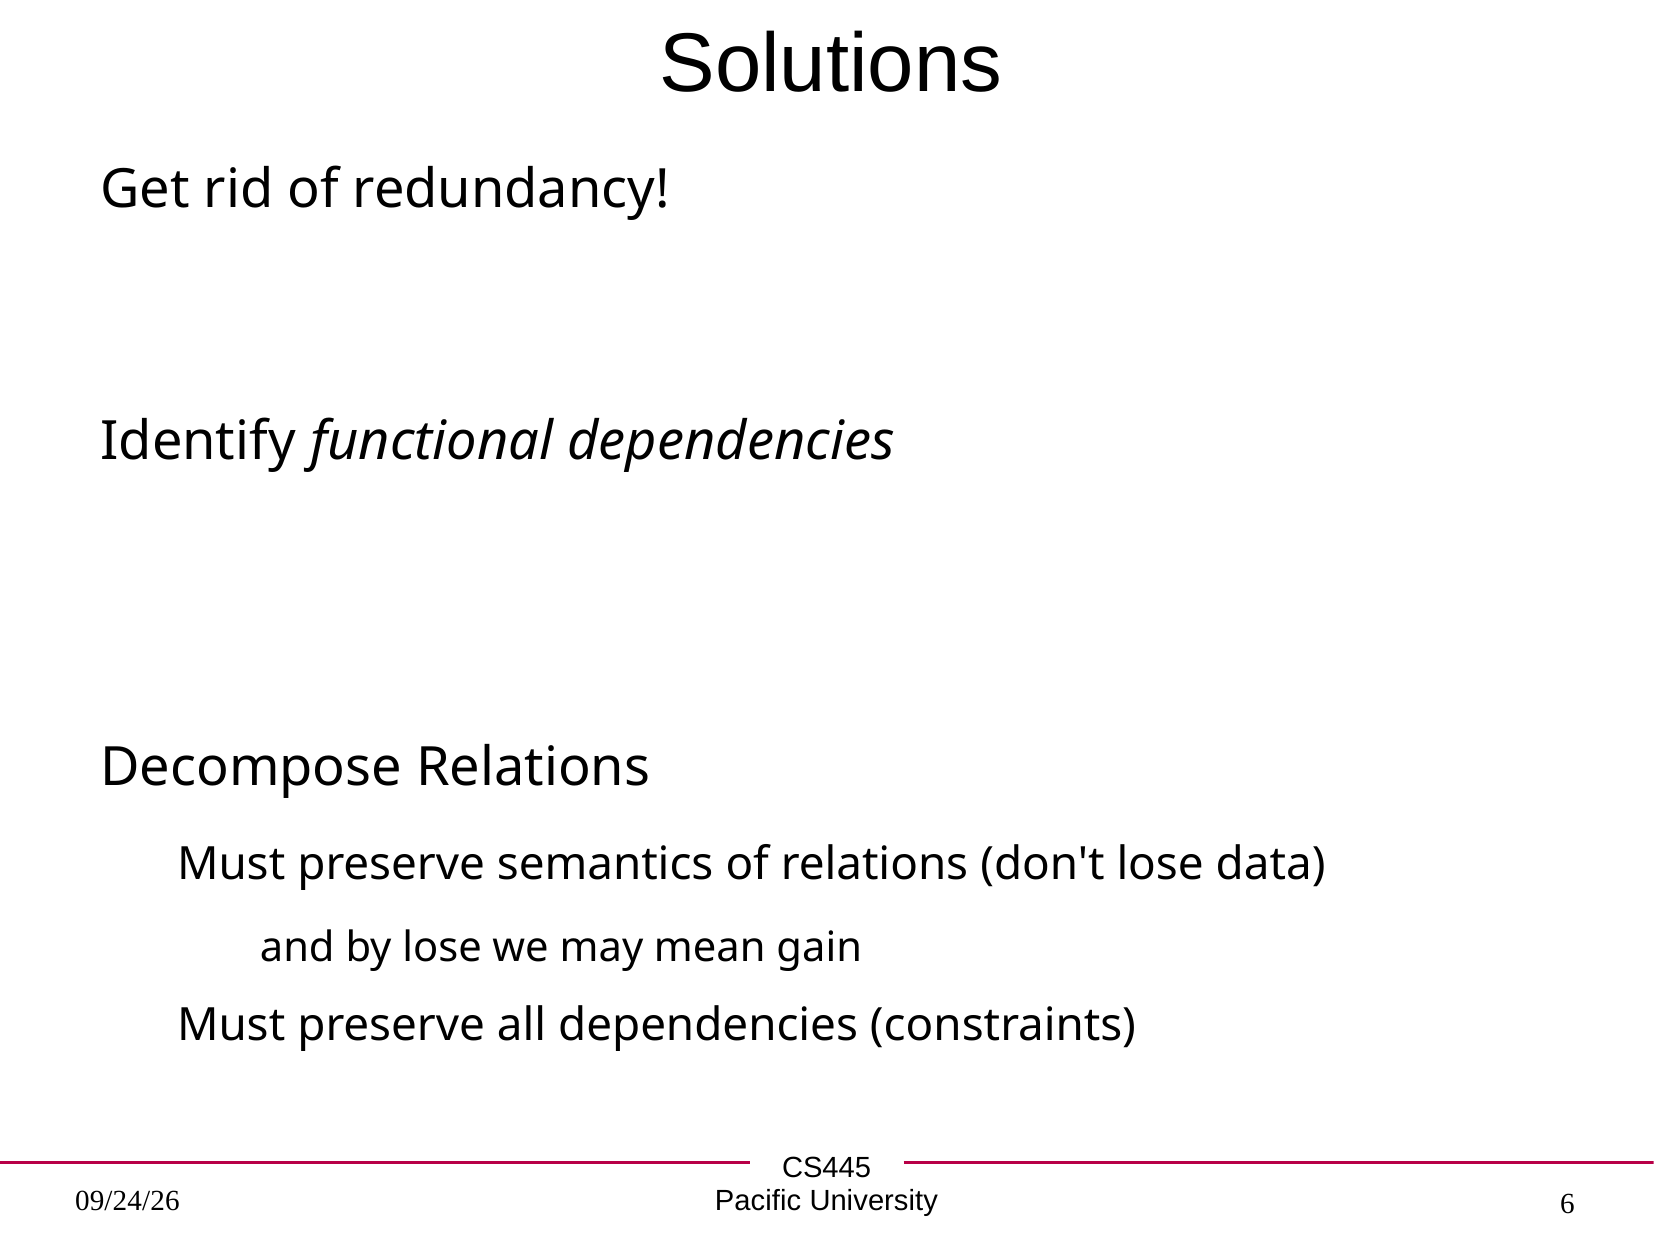

# Solutions
Get rid of redundancy!
Identify functional dependencies
Decompose Relations
Must preserve semantics of relations (don't lose data)
and by lose we may mean gain
Must preserve all dependencies (constraints)